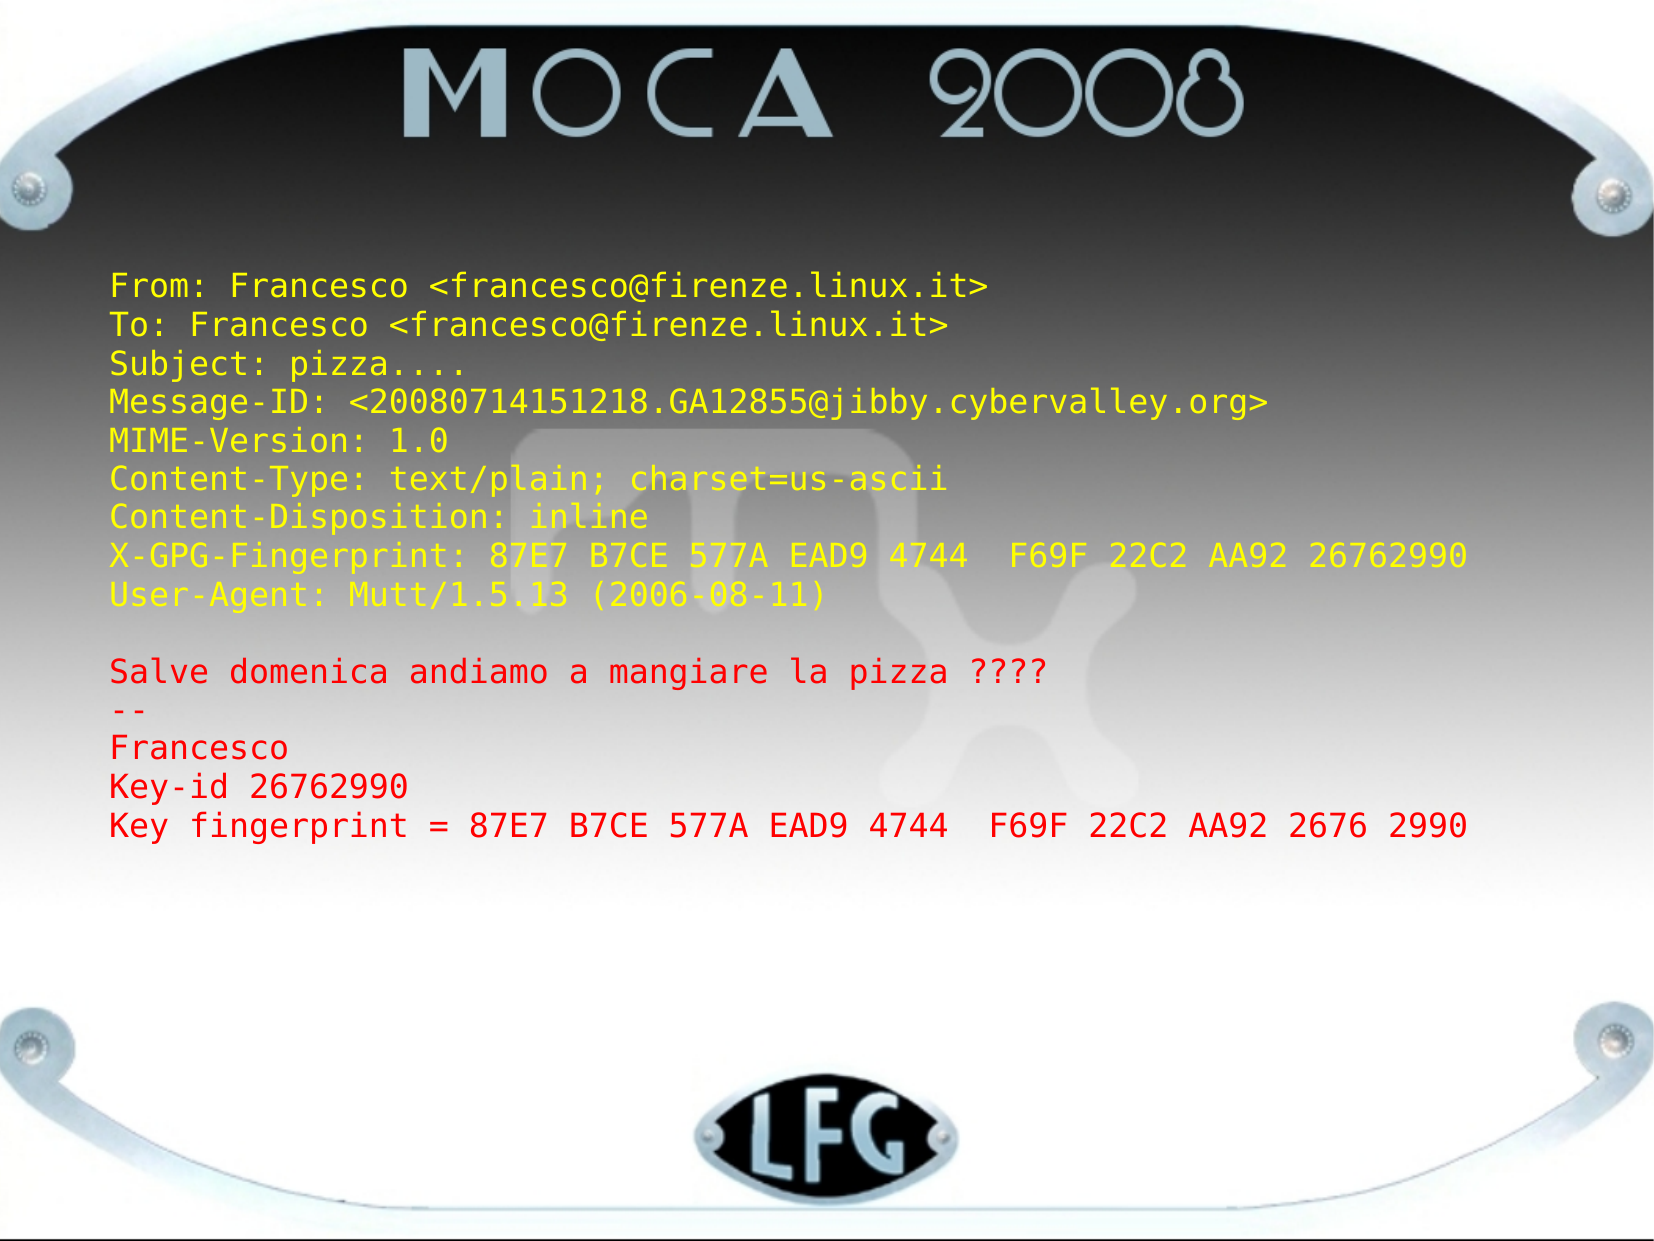

From: Francesco <francesco@firenze.linux.it>
To: Francesco <francesco@firenze.linux.it>
Subject: pizza....
Message-ID: <20080714151218.GA12855@jibby.cybervalley.org>
MIME-Version: 1.0
Content-Type: text/plain; charset=us-ascii
Content-Disposition: inline
X-GPG-Fingerprint: 87E7 B7CE 577A EAD9 4744 F69F 22C2 AA92 26762990
User-Agent: Mutt/1.5.13 (2006-08-11)
Salve domenica andiamo a mangiare la pizza ????
--
Francesco
Key-id 26762990
Key fingerprint = 87E7 B7CE 577A EAD9 4744 F69F 22C2 AA92 2676 2990